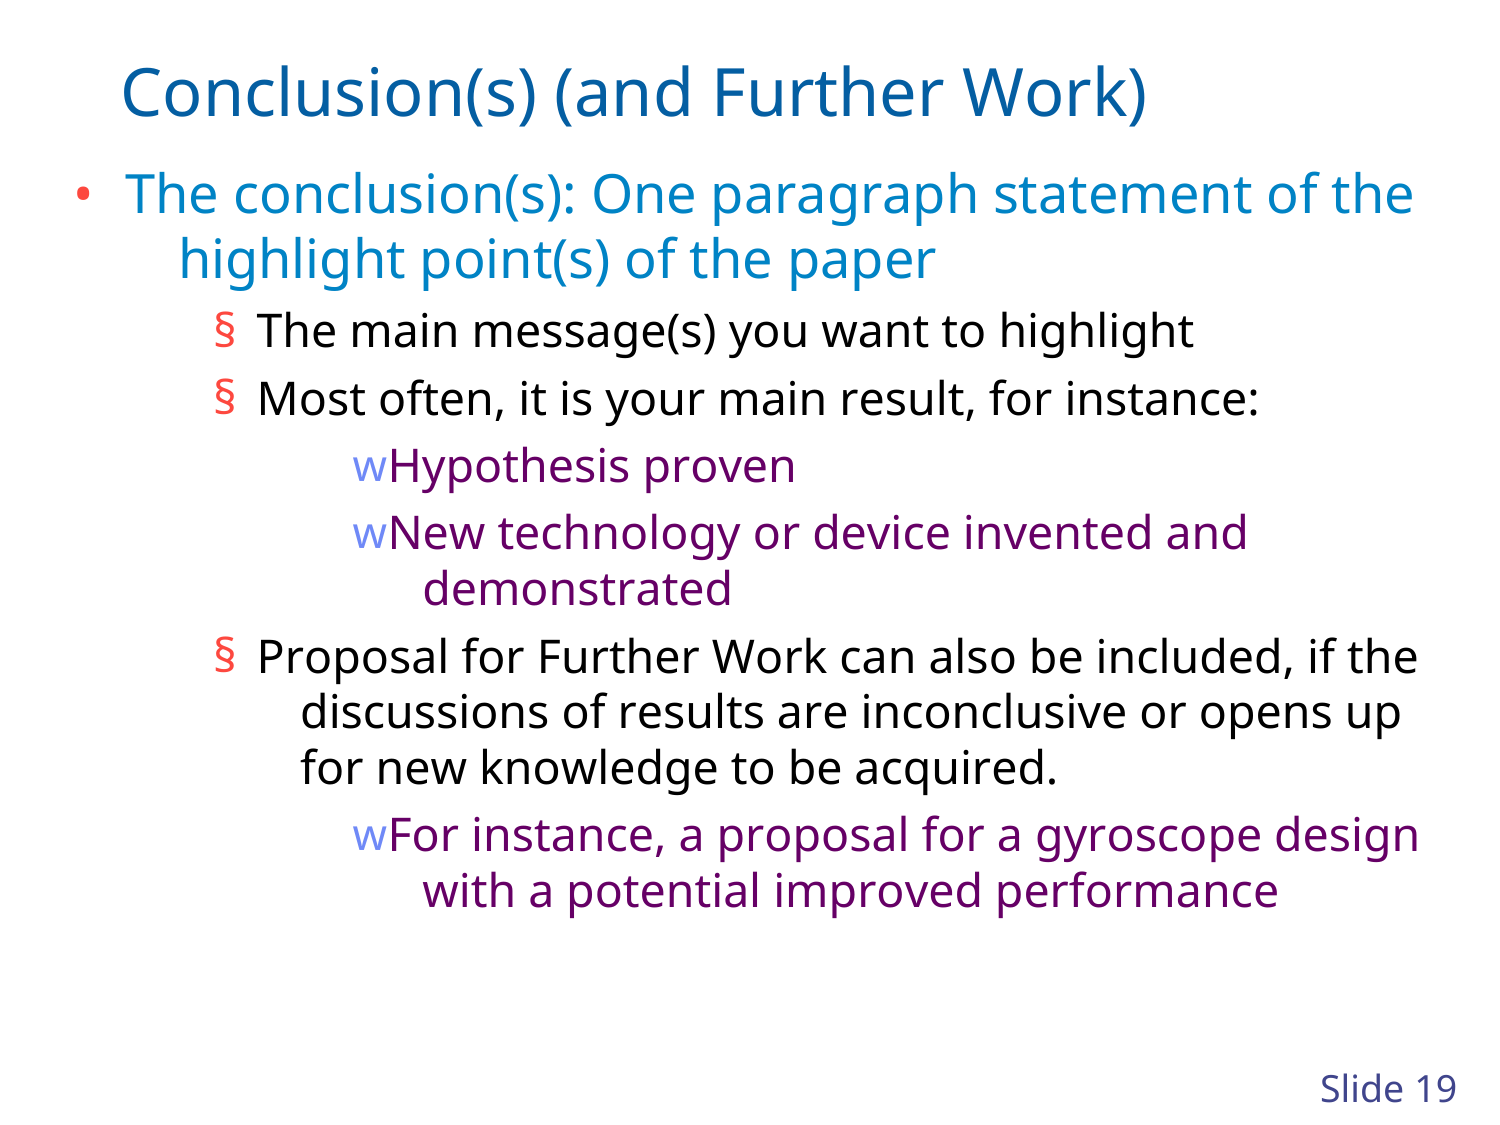

# Conclusion(s) (and Further Work)
The conclusion(s): One paragraph statement of the highlight point(s) of the paper
The main message(s) you want to highlight
Most often, it is your main result, for instance:
Hypothesis proven
New technology or device invented and demonstrated
Proposal for Further Work can also be included, if the discussions of results are inconclusive or opens up for new knowledge to be acquired.
For instance, a proposal for a gyroscope design with a potential improved performance